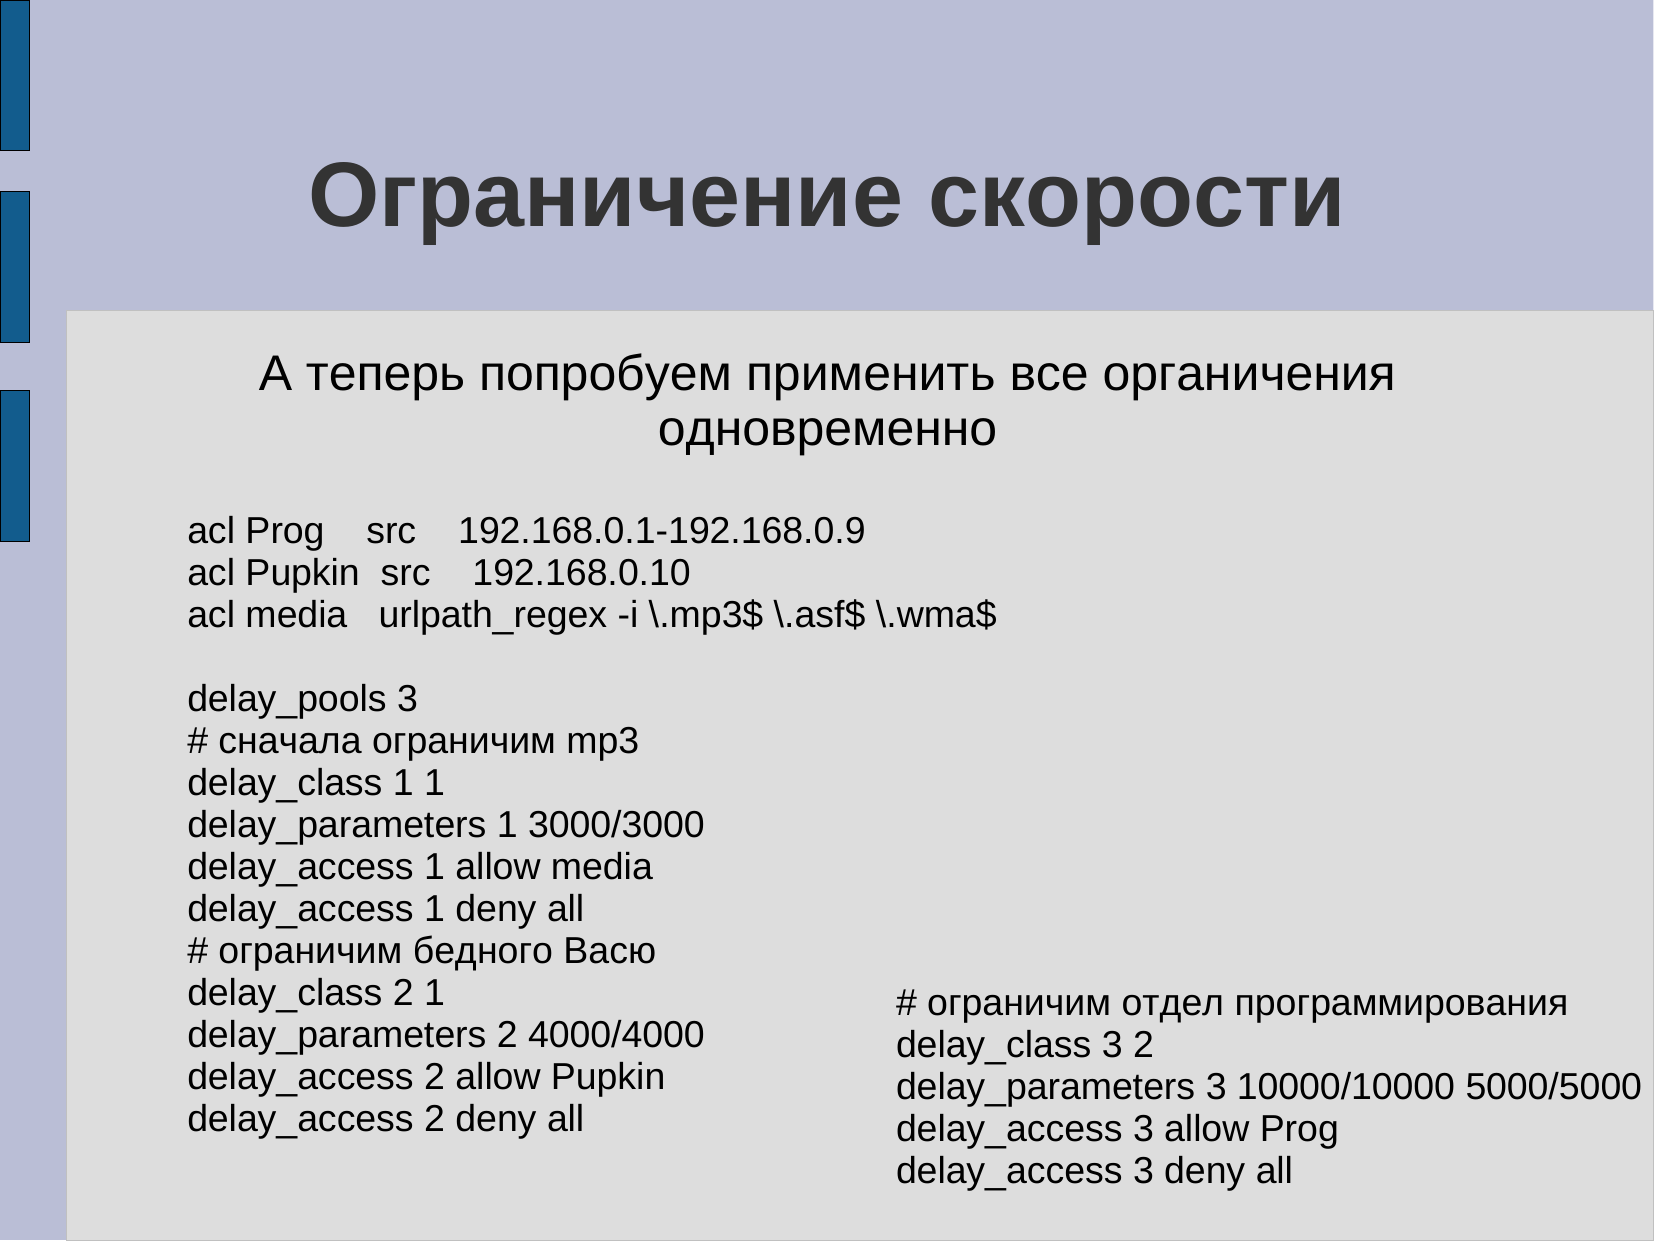

# Ограничение скорости
А теперь попробуем применить все органичения одновременно
 acl Prog src 192.168.0.1-192.168.0.9
 acl Pupkin src 192.168.0.10
 acl media urlpath_regex -i \.mp3$ \.asf$ \.wma$
 delay_pools 3
 # сначала ограничим mp3
 delay_class 1 1
 delay_parameters 1 3000/3000
 delay_access 1 allow media
 delay_access 1 deny all
 # ограничим бедного Васю
 delay_class 2 1
 delay_parameters 2 4000/4000
 delay_access 2 allow Pupkin
 delay_access 2 deny all
 # ограничим отдел программирования
 delay_class 3 2
 delay_parameters 3 10000/10000 5000/5000
 delay_access 3 allow Prog
 delay_access 3 deny all